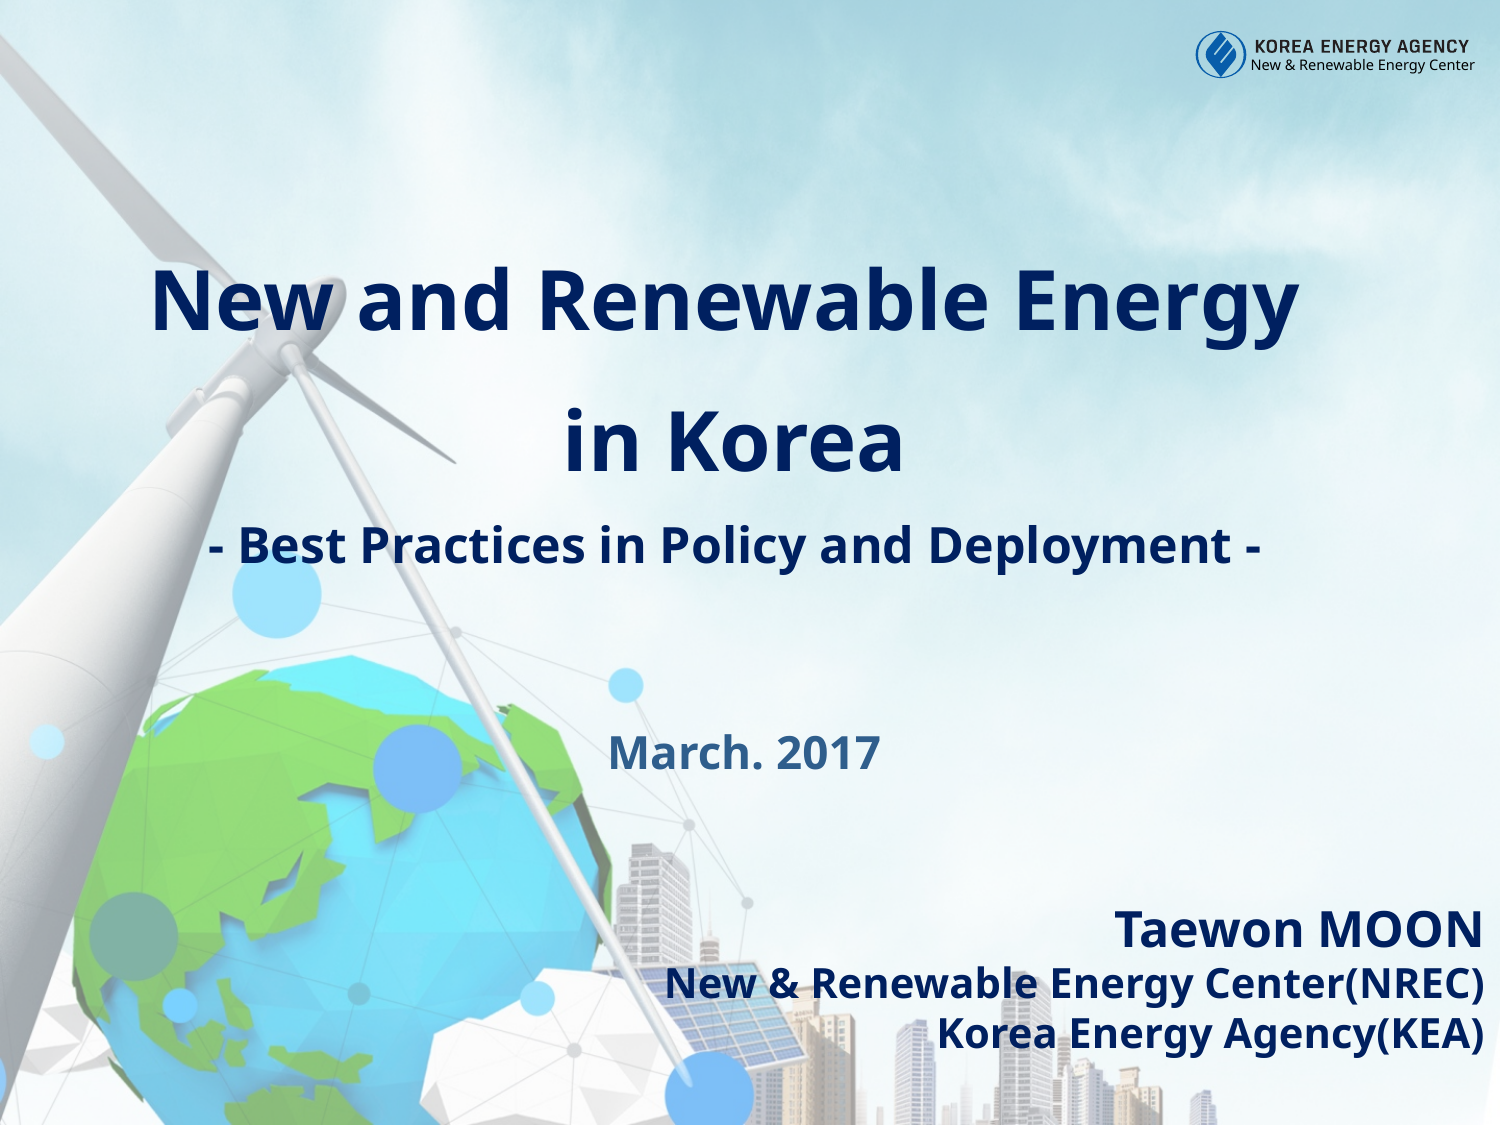

New & Renewable Energy Center
New and Renewable Energy
in Korea
- Best Practices in Policy and Deployment -
March. 2017
Taewon MOON
New & Renewable Energy Center(NREC)
Korea Energy Agency(KEA)